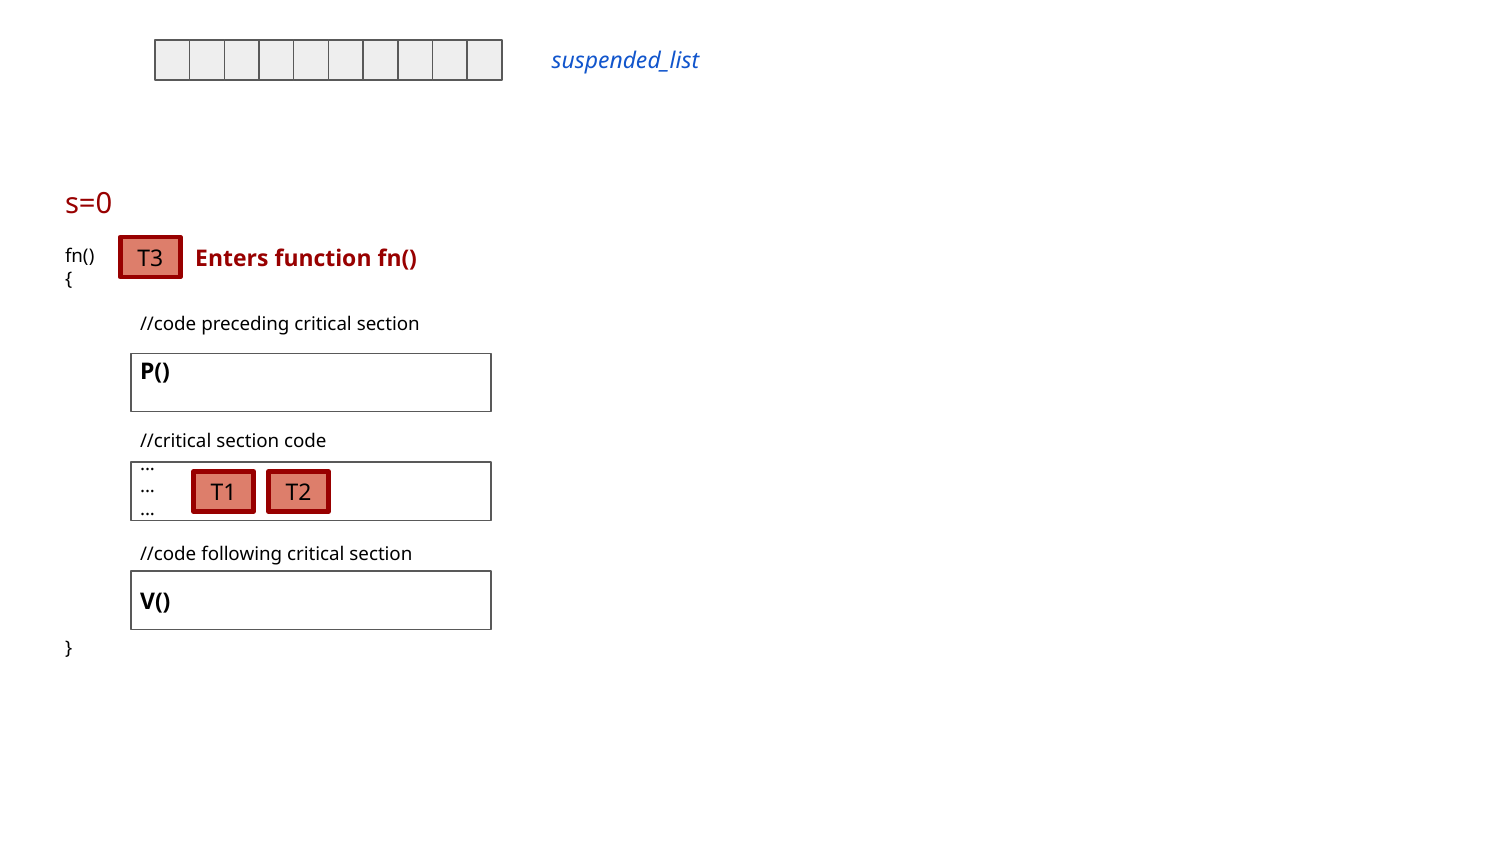

suspended_list
s=0
Enters function fn()
fn()
{
	//code preceding critical section
	P()
	//critical section code
	...
	...
	...
	//code following critical section
V()
}
T3
T1
T2